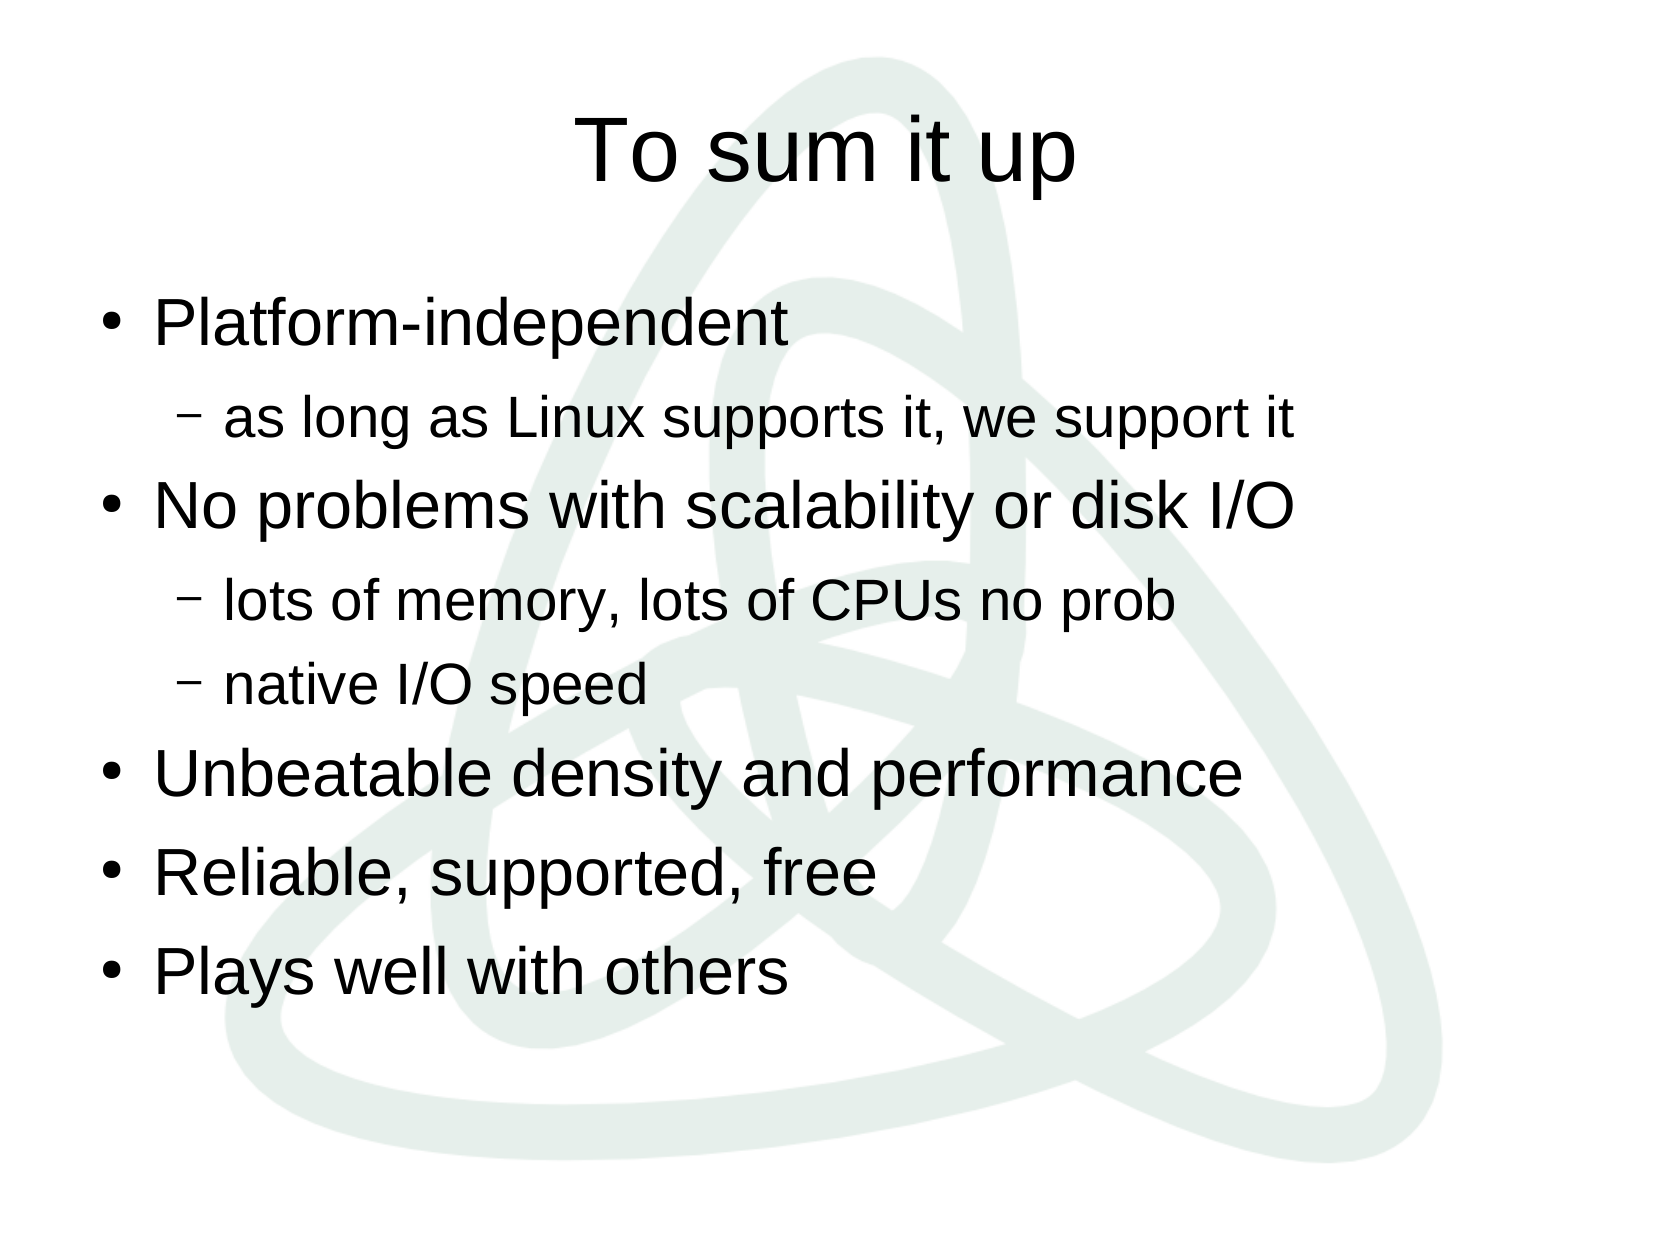

# To sum it up
Platform-independent
as long as Linux supports it, we support it
No problems with scalability or disk I/O
lots of memory, lots of CPUs no prob
native I/O speed
Unbeatable density and performance
Reliable, supported, free
Plays well with others